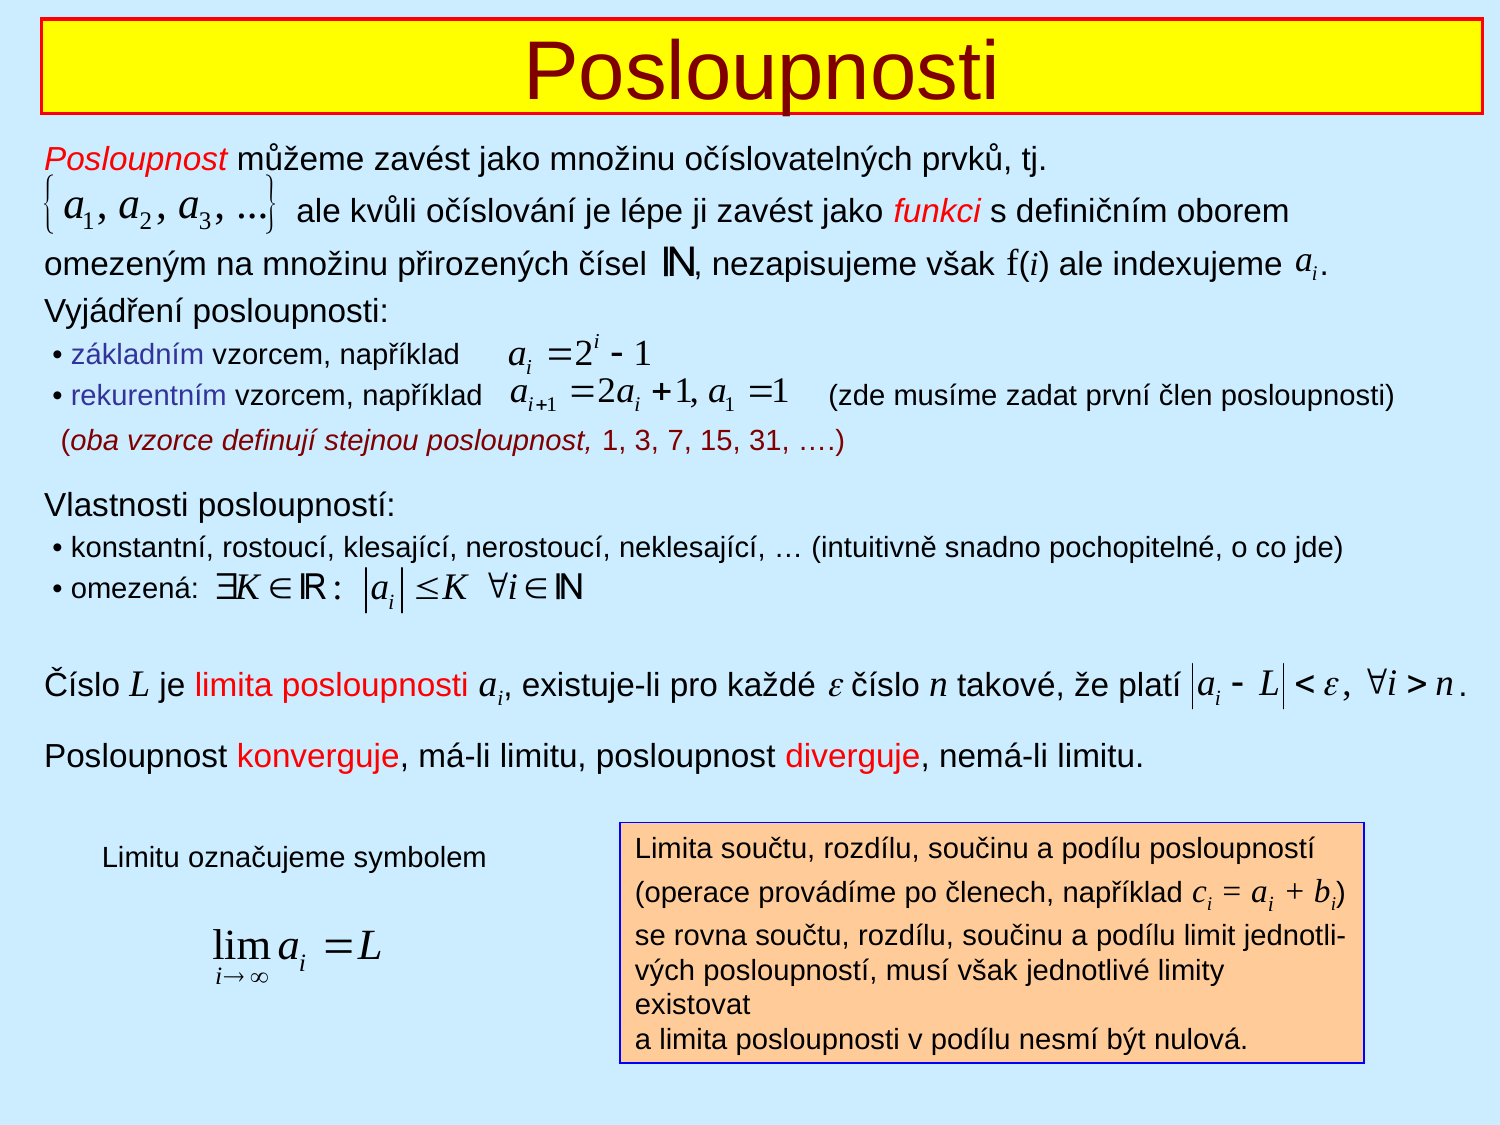

Posloupnosti
Posloupnost můžeme zavést jako množinu očíslovatelných prvků, tj.
 ale kvůli očíslování je lépe ji zavést jako funkci s definičním oborem
omezeným na množinu přirozených čísel , nezapisujeme však f(i) ale indexujeme .
Vyjádření posloupnosti:
 • základním vzorcem, například
 • rekurentním vzorcem, například (zde musíme zadat první člen posloupnosti)
 (oba vzorce definují stejnou posloupnost, 1, 3, 7, 15, 31, ….)
Vlastnosti posloupností:
 • konstantní, rostoucí, klesající, nerostoucí, neklesající, … (intuitivně snadno pochopitelné, o co jde)
 • omezená:
Číslo L je limita posloupnosti ai, existuje-li pro každé ε číslo n takové, že platí .
Posloupnost konverguje, má-li limitu, posloupnost diverguje, nemá-li limitu.
 Limitu označujeme symbolem .
Limita součtu, rozdílu, součinu a podílu posloupností (operace provádíme po členech, například ci = ai + bi)
se rovna součtu, rozdílu, součinu a podílu limit jednotli-vých posloupností, musí však jednotlivé limity existovat
a limita posloupnosti v podílu nesmí být nulová.